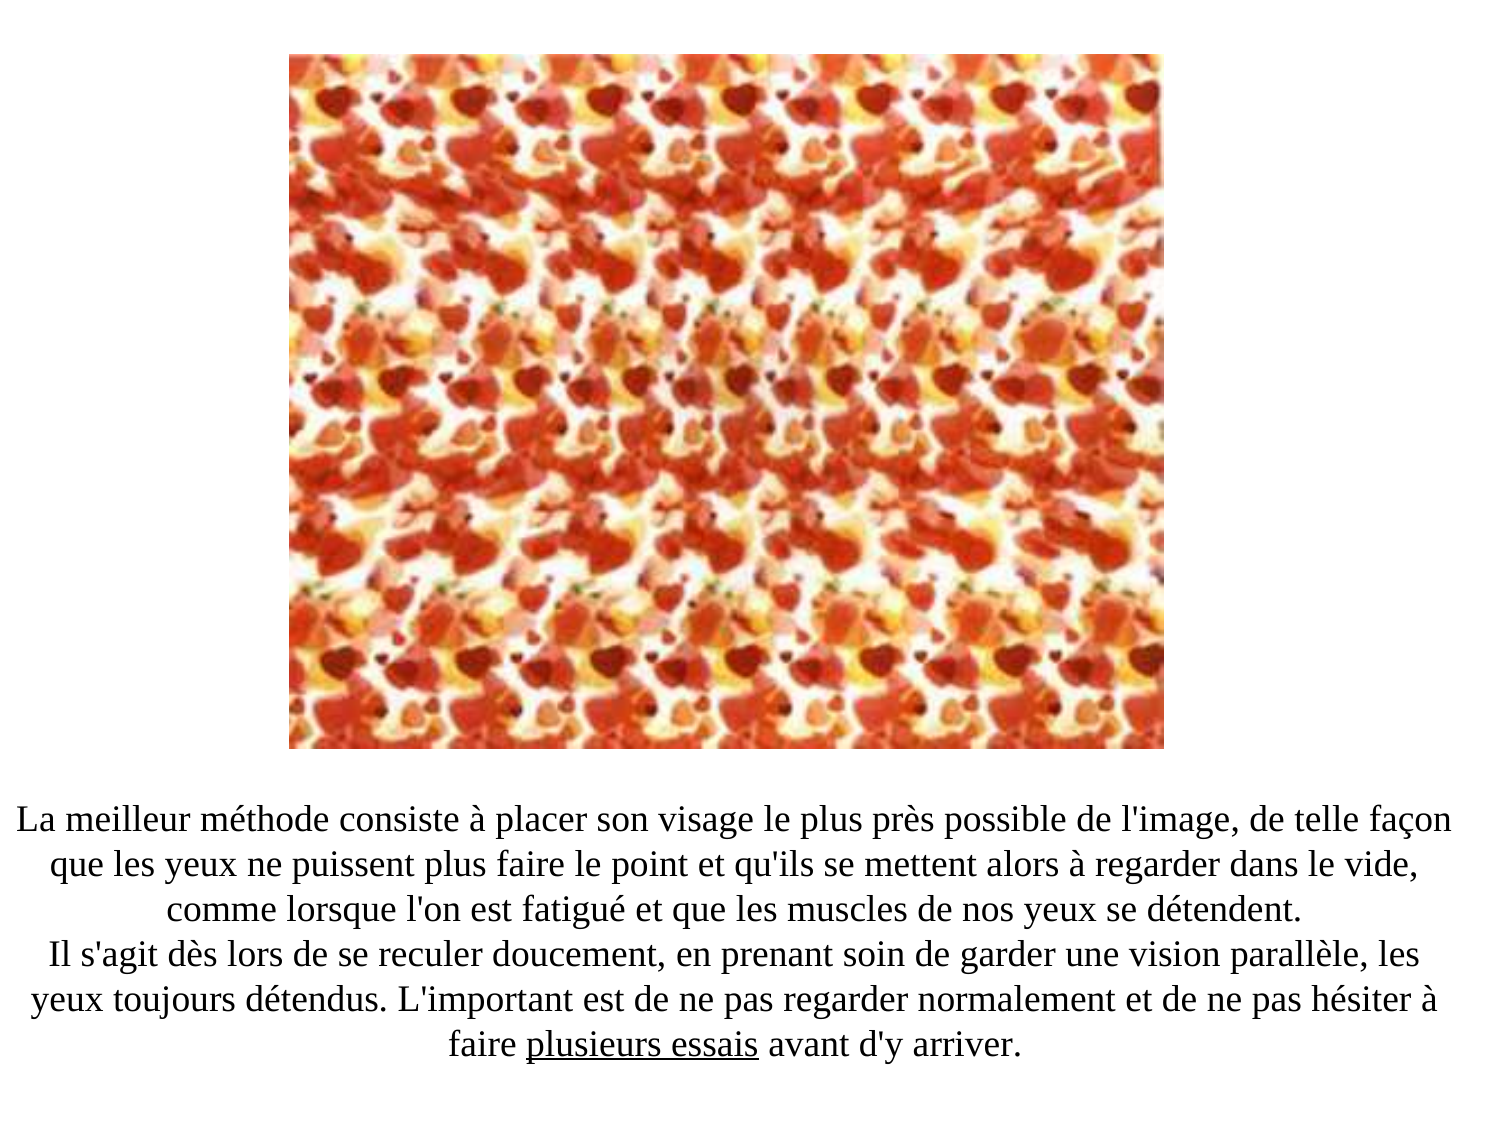

La meilleur méthode consiste à placer son visage le plus près possible de l'image, de telle façon que les yeux ne puissent plus faire le point et qu'ils se mettent alors à regarder dans le vide, comme lorsque l'on est fatigué et que les muscles de nos yeux se détendent.
Il s'agit dès lors de se reculer doucement, en prenant soin de garder une vision parallèle, les yeux toujours détendus. L'important est de ne pas regarder normalement et de ne pas hésiter à faire plusieurs essais avant d'y arriver.